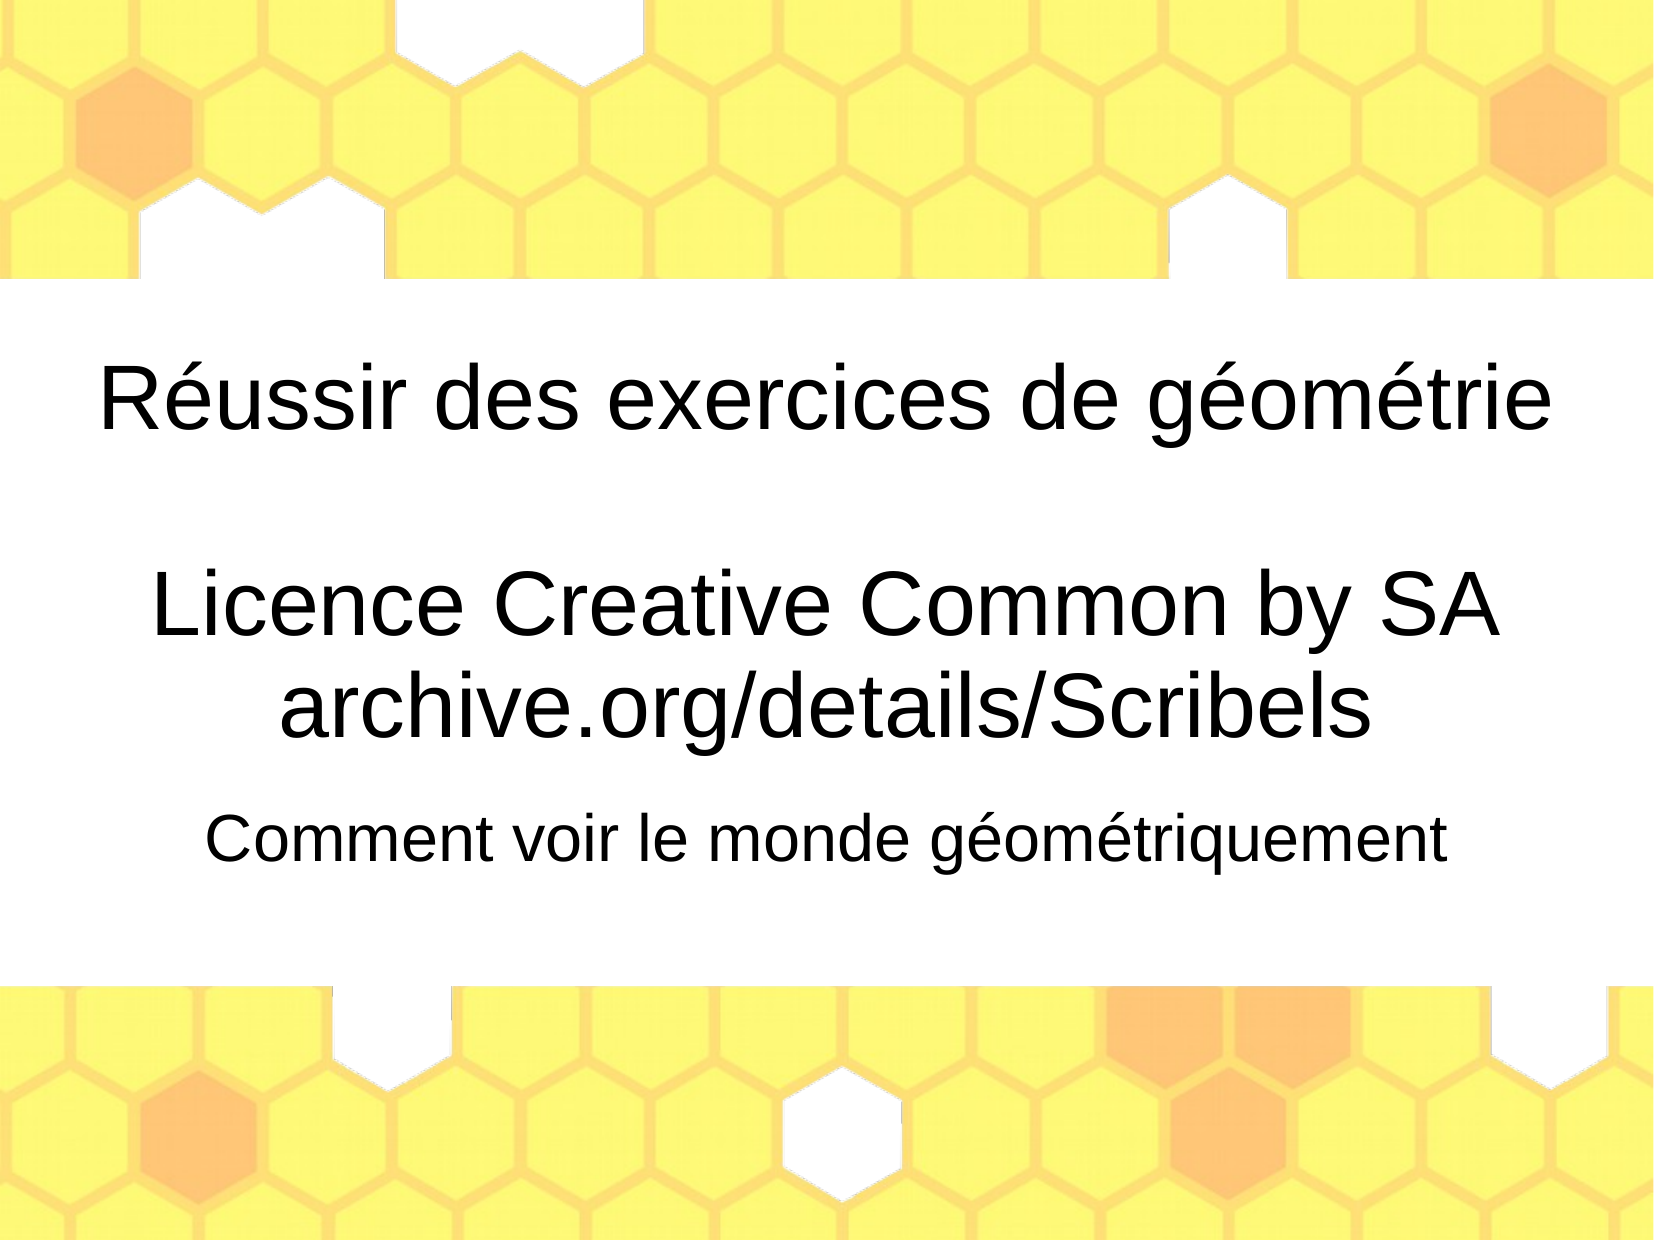

# Réussir des exercices de géométrie Licence Creative Common by SA archive.org/details/Scribels
Comment voir le monde géométriquement